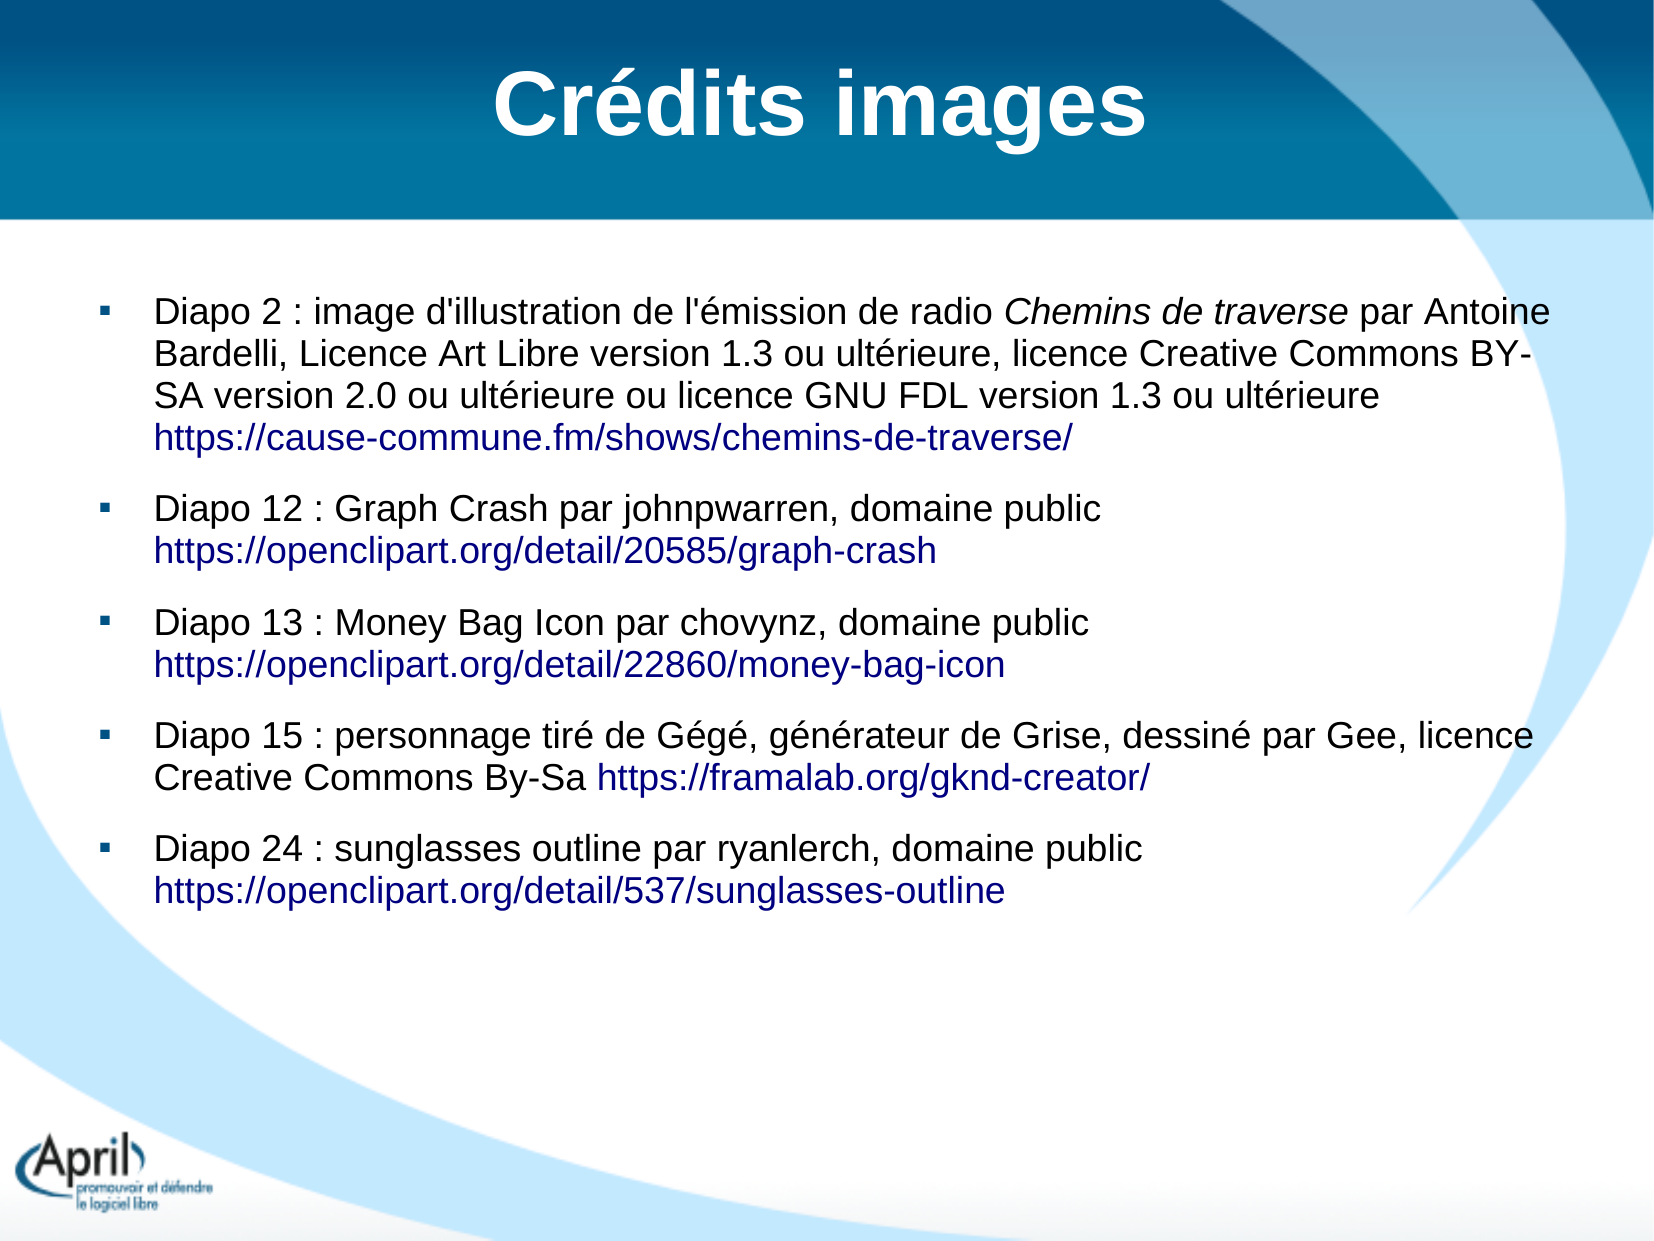

# Crédits images
Diapo 2 : image d'illustration de l'émission de radio Chemins de traverse par Antoine Bardelli, Licence Art Libre version 1.3 ou ultérieure, licence Creative Commons BY-SA version 2.0 ou ultérieure ou licence GNU FDL version 1.3 ou ultérieure https://cause-commune.fm/shows/chemins-de-traverse/
Diapo 12 : Graph Crash par johnpwarren, domaine public https://openclipart.org/detail/20585/graph-crash
Diapo 13 : Money Bag Icon par chovynz, domaine public https://openclipart.org/detail/22860/money-bag-icon
Diapo 15 : personnage tiré de Gégé, générateur de Grise, dessiné par Gee, licence Creative Commons By-Sa https://framalab.org/gknd-creator/
Diapo 24 : sunglasses outline par ryanlerch, domaine public https://openclipart.org/detail/537/sunglasses-outline